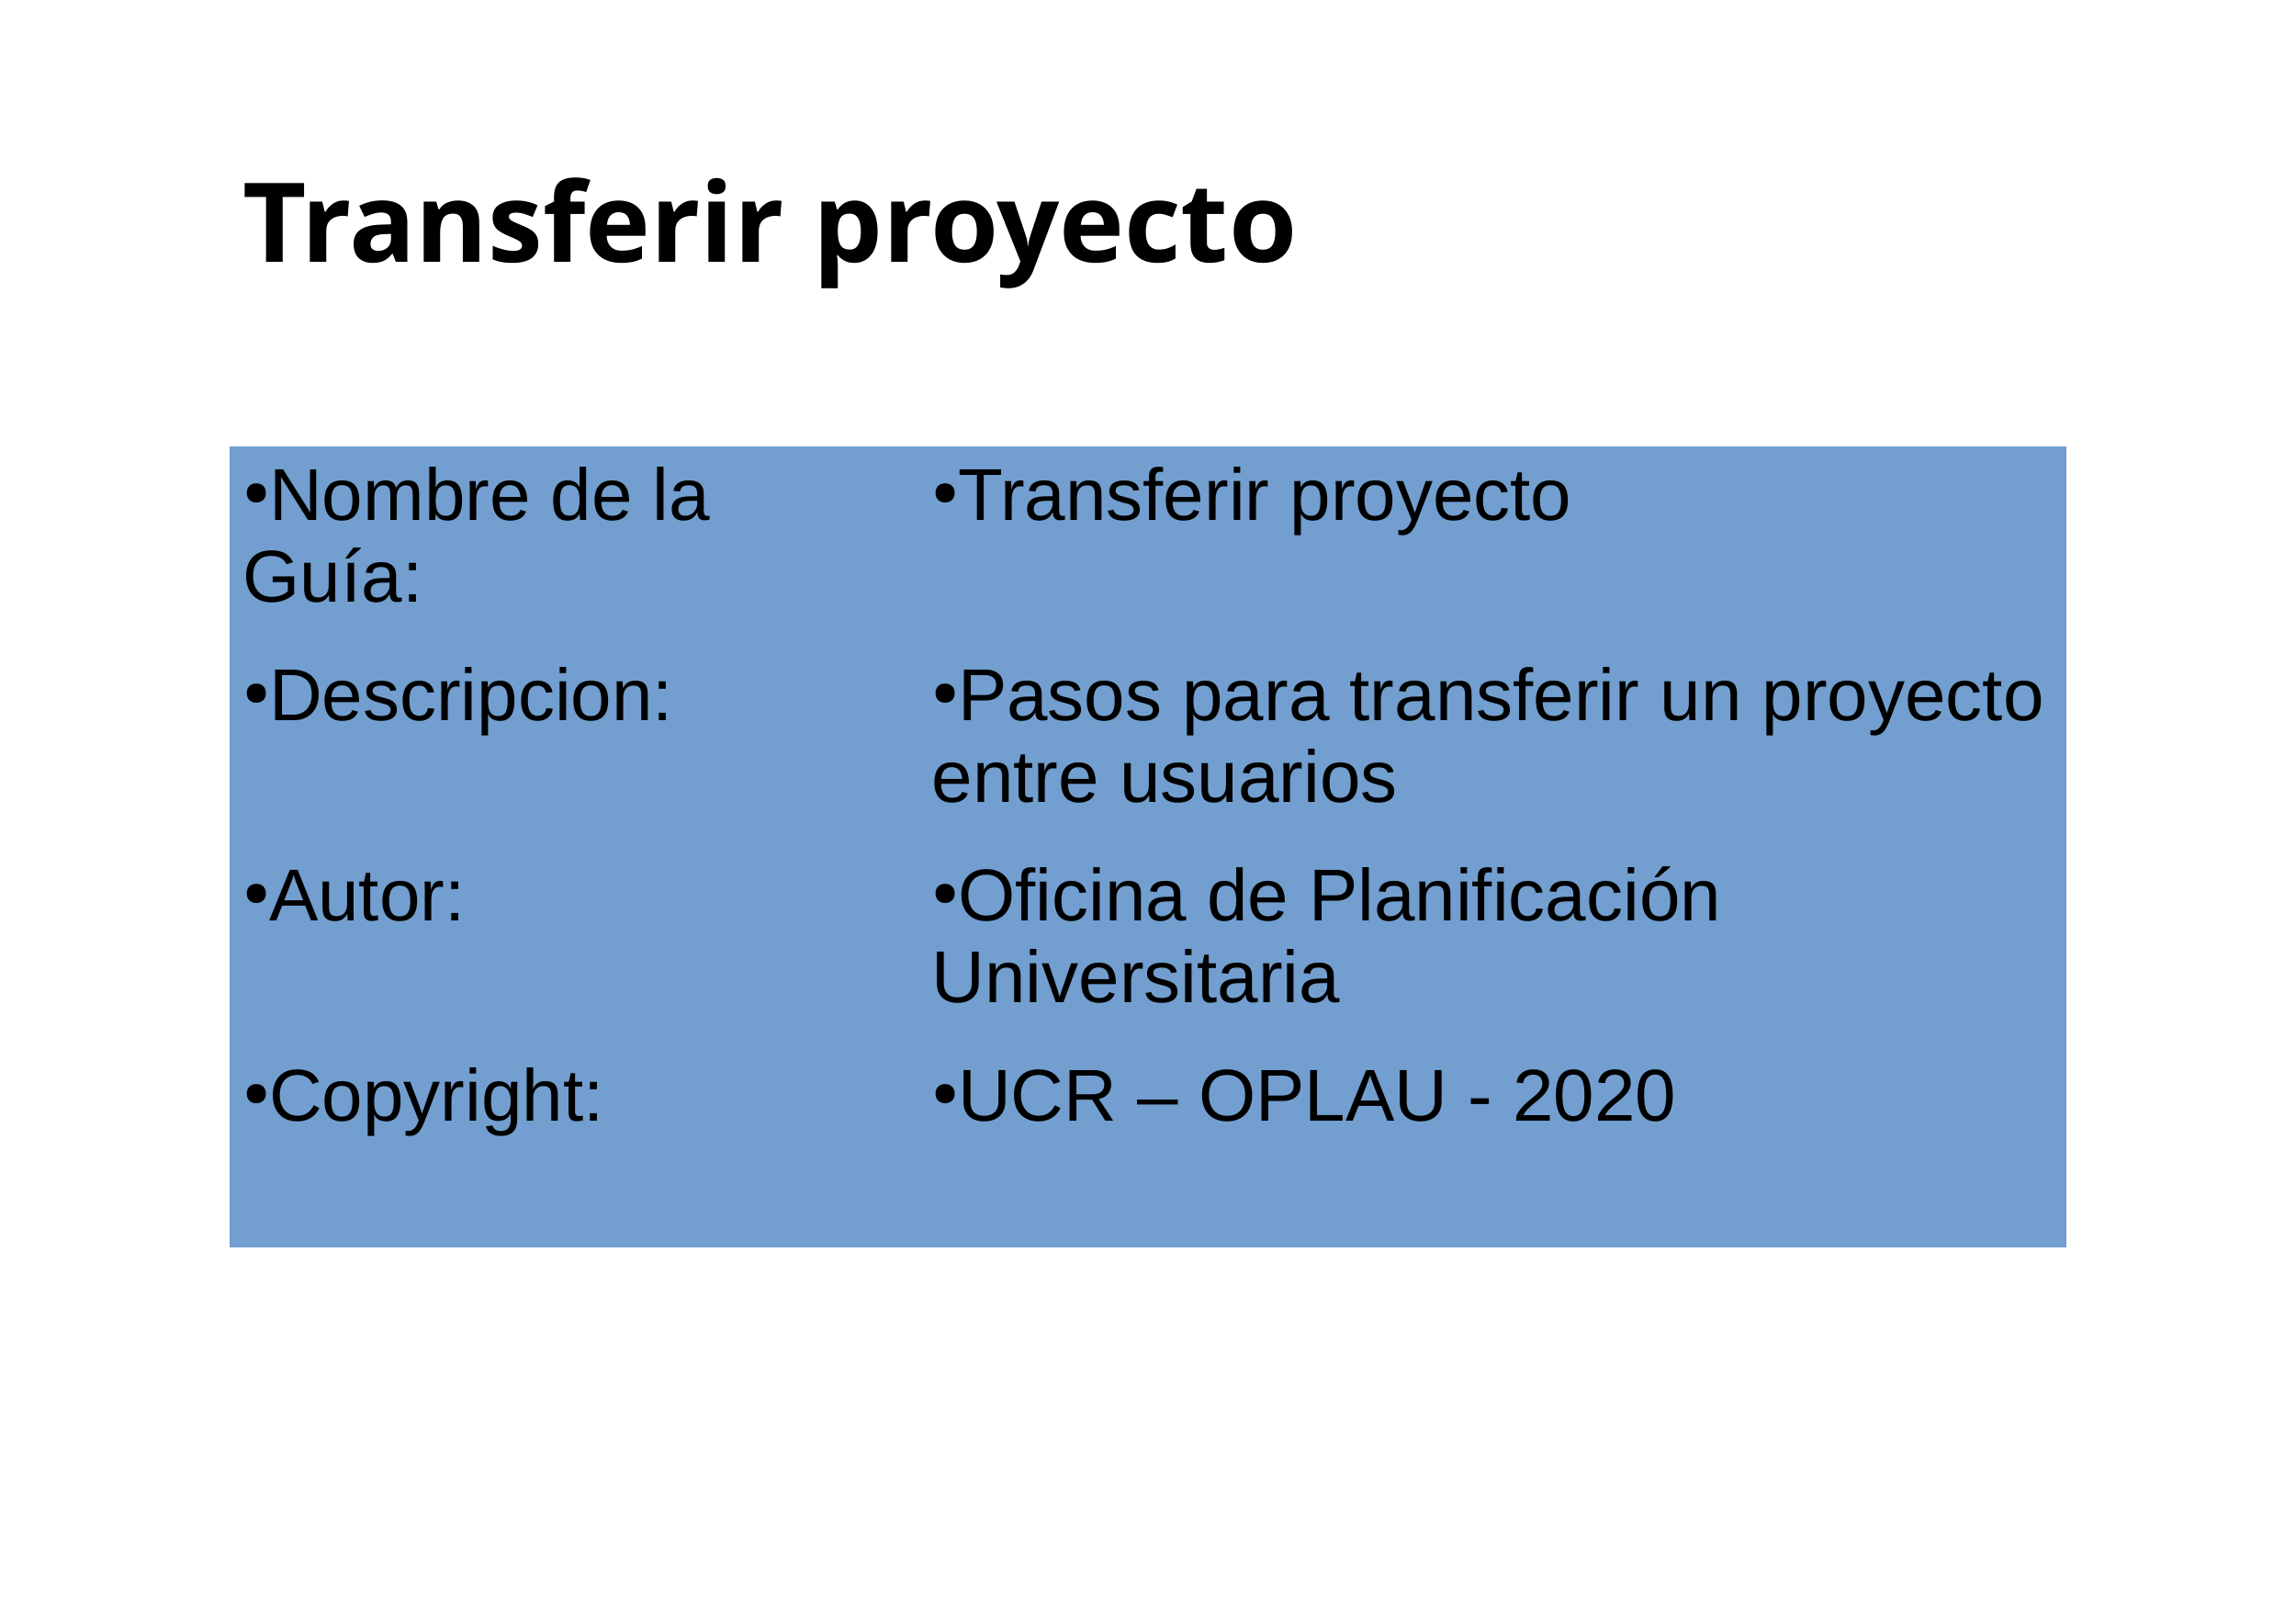

# Transferir proyecto
| Nombre de la Guía: | Transferir proyecto |
| --- | --- |
| Descripcion: | Pasos para transferir un proyecto entre usuarios |
| Autor: | Oficina de Planificación Universitaria |
| Copyright: | UCR – OPLAU - 2020 |